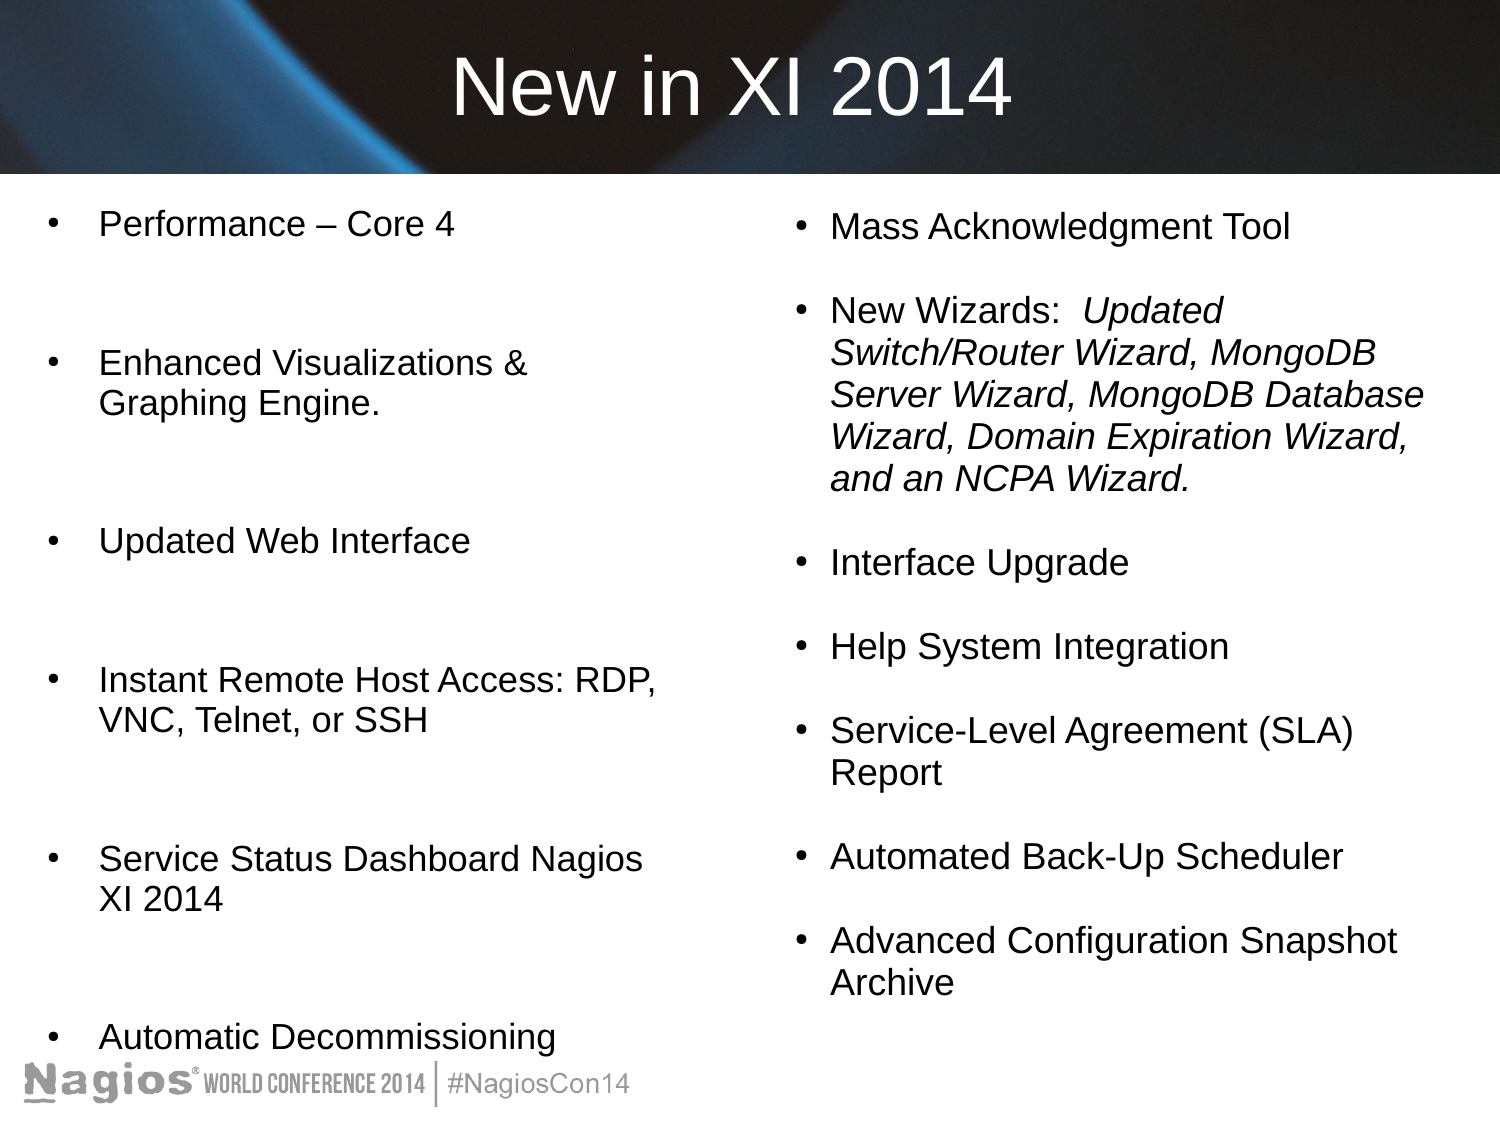

# New in XI 2014
Mass Acknowledgment Tool
New Wizards: Updated Switch/Router Wizard, MongoDB Server Wizard, MongoDB Database Wizard, Domain Expiration Wizard, and an NCPA Wizard.
Interface Upgrade
Help System Integration
Service-Level Agreement (SLA) Report
Automated Back-Up Scheduler
Advanced Configuration Snapshot Archive
Performance – Core 4
Enhanced Visualizations & Graphing Engine.
Updated Web Interface
Instant Remote Host Access: RDP, VNC, Telnet, or SSH
Service Status Dashboard Nagios XI 2014
Automatic Decommissioning